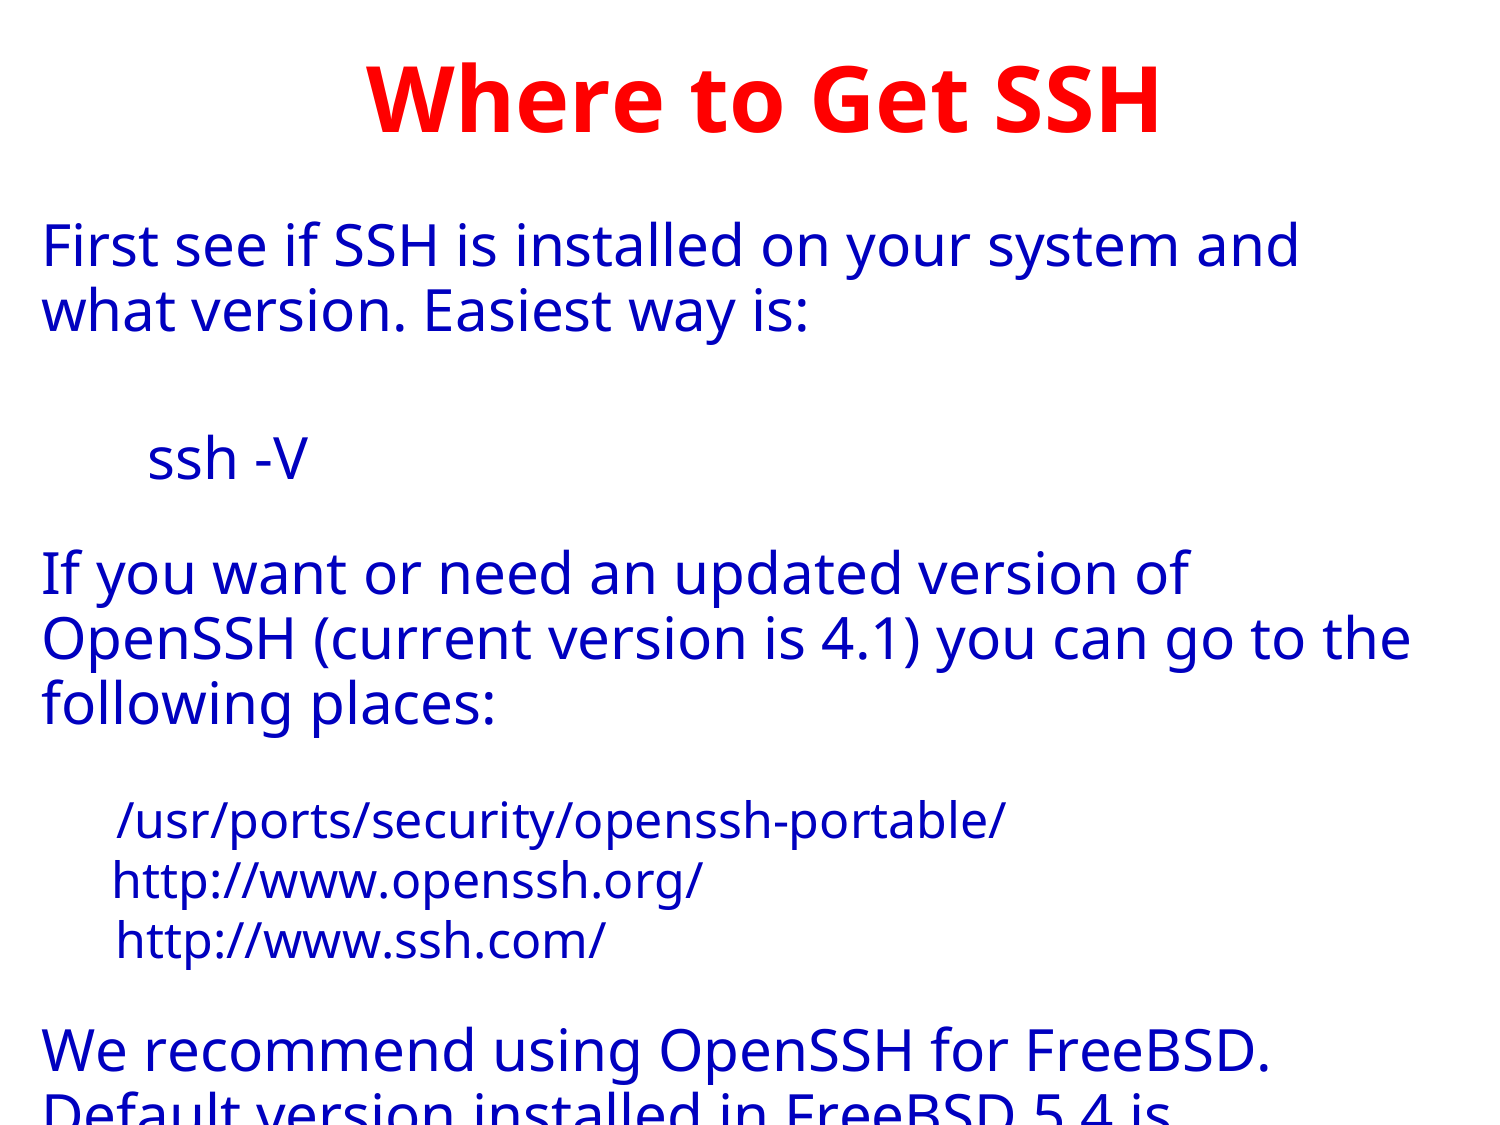

# Where to Get SSH
First see if SSH is installed on your system and what version. Easiest way is:
ssh -V
If you want or need an updated version of OpenSSH (current version is 4.1) you can go to the following places:
	/usr/ports/security/openssh-portable/
http://www.openssh.org/
 http://www.ssh.com/
We recommend using OpenSSH for FreeBSD. Default version installed in FreeBSD 5.4 is OpenSSH Portable version 3.8.1p1